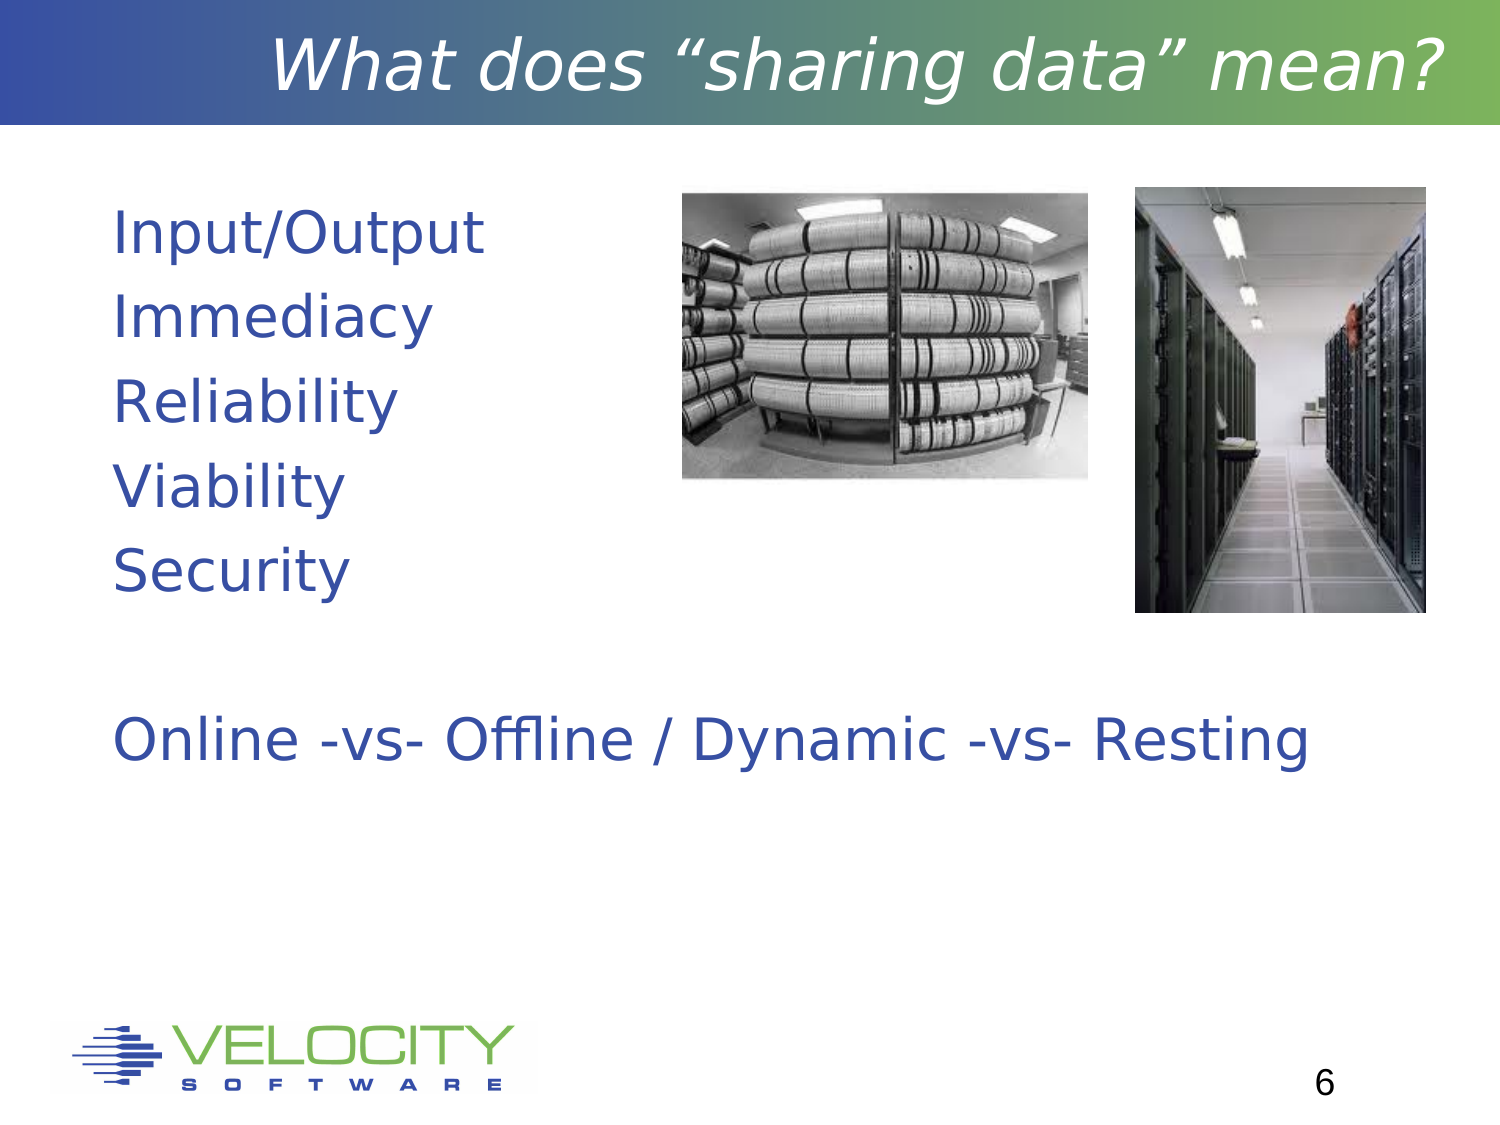

# What does “sharing data” mean?
Input/Output
Immediacy
Reliability
Viability
Security
Online -vs- Offline / Dynamic -vs- Resting
6